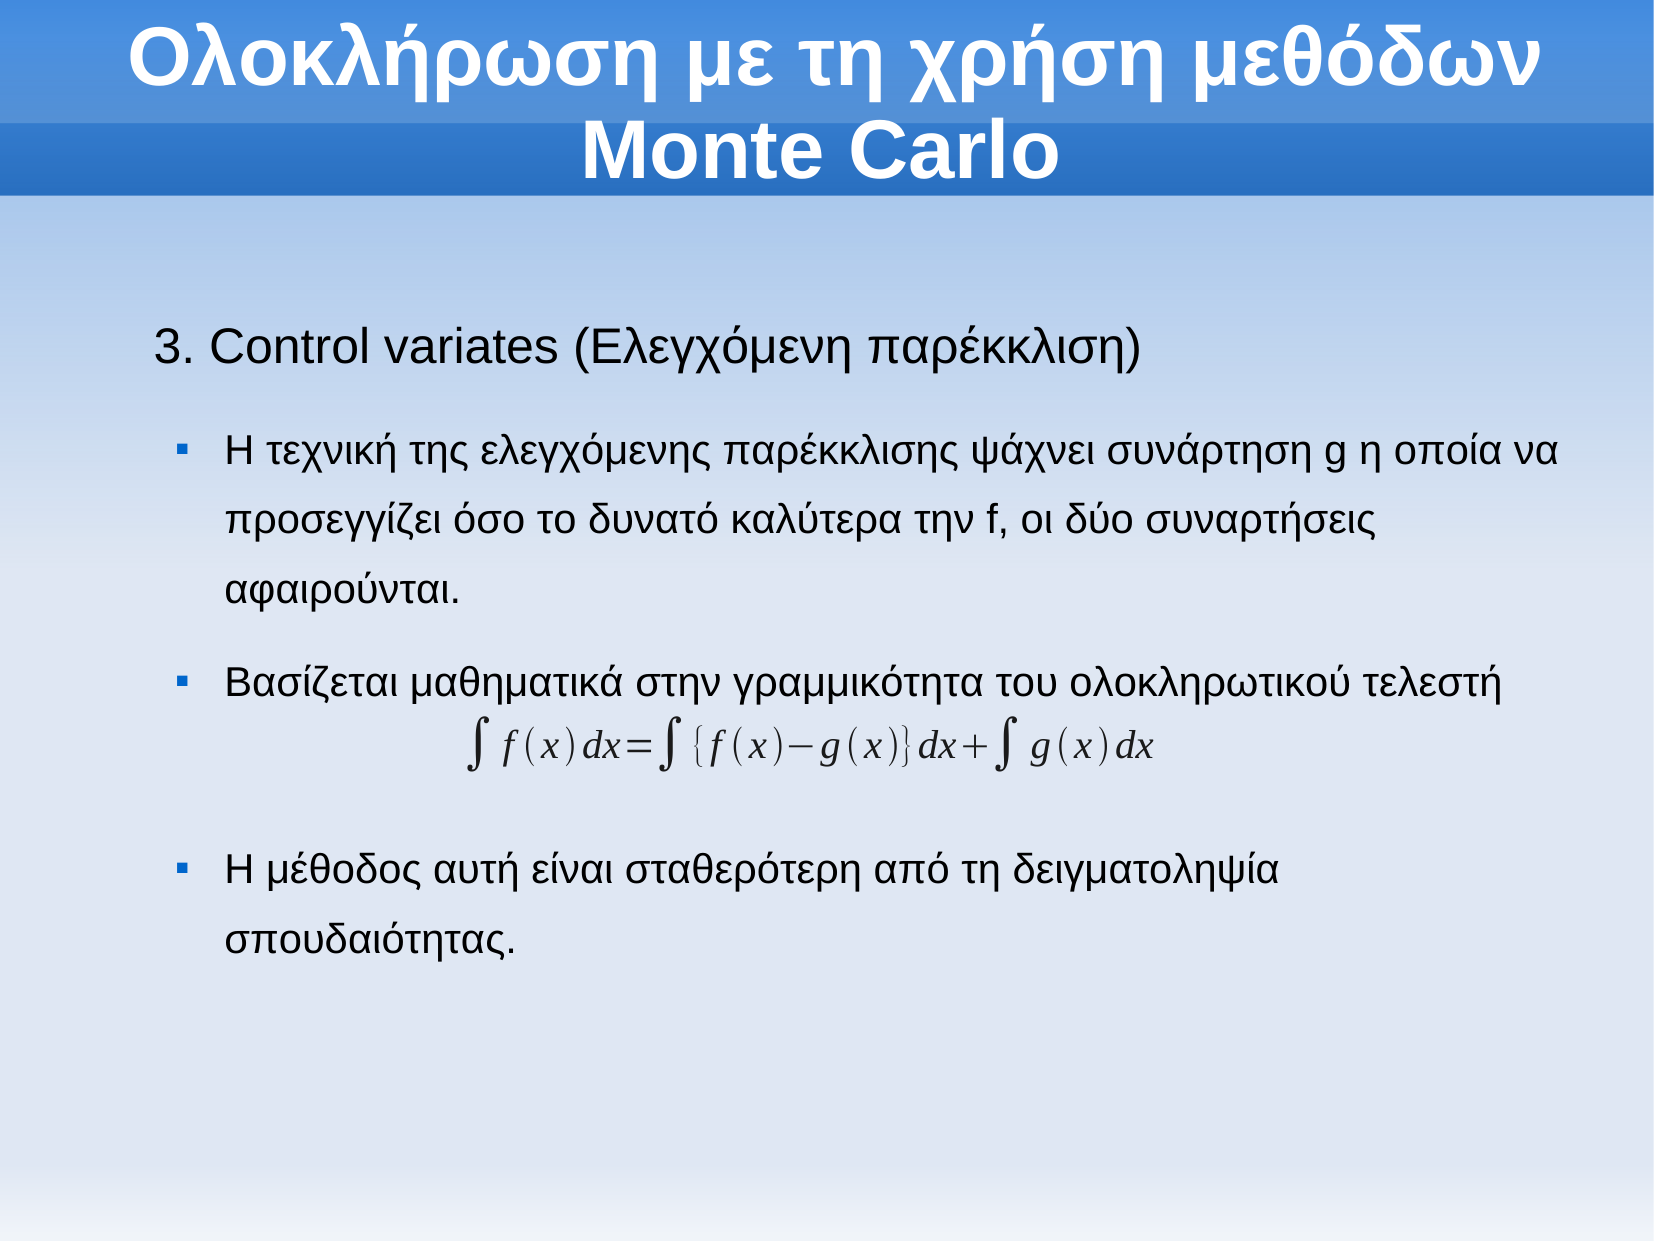

# Ολοκλήρωση με τη χρήση μεθόδων Monte Carlo
3. Control variates (Ελεγχόμενη παρέκκλιση)
Η τεχνική της ελεγχόμενης παρέκκλισης ψάχνει συνάρτηση g η οποία να προσεγγίζει όσο το δυνατό καλύτερα την f, οι δύο συναρτήσεις αφαιρούνται.
Βασίζεται μαθηματικά στην γραμμικότητα του ολοκληρωτικού τελεστή
H μέθοδος αυτή είναι σταθερότερη από τη δειγματοληψία σπουδαιότητας.